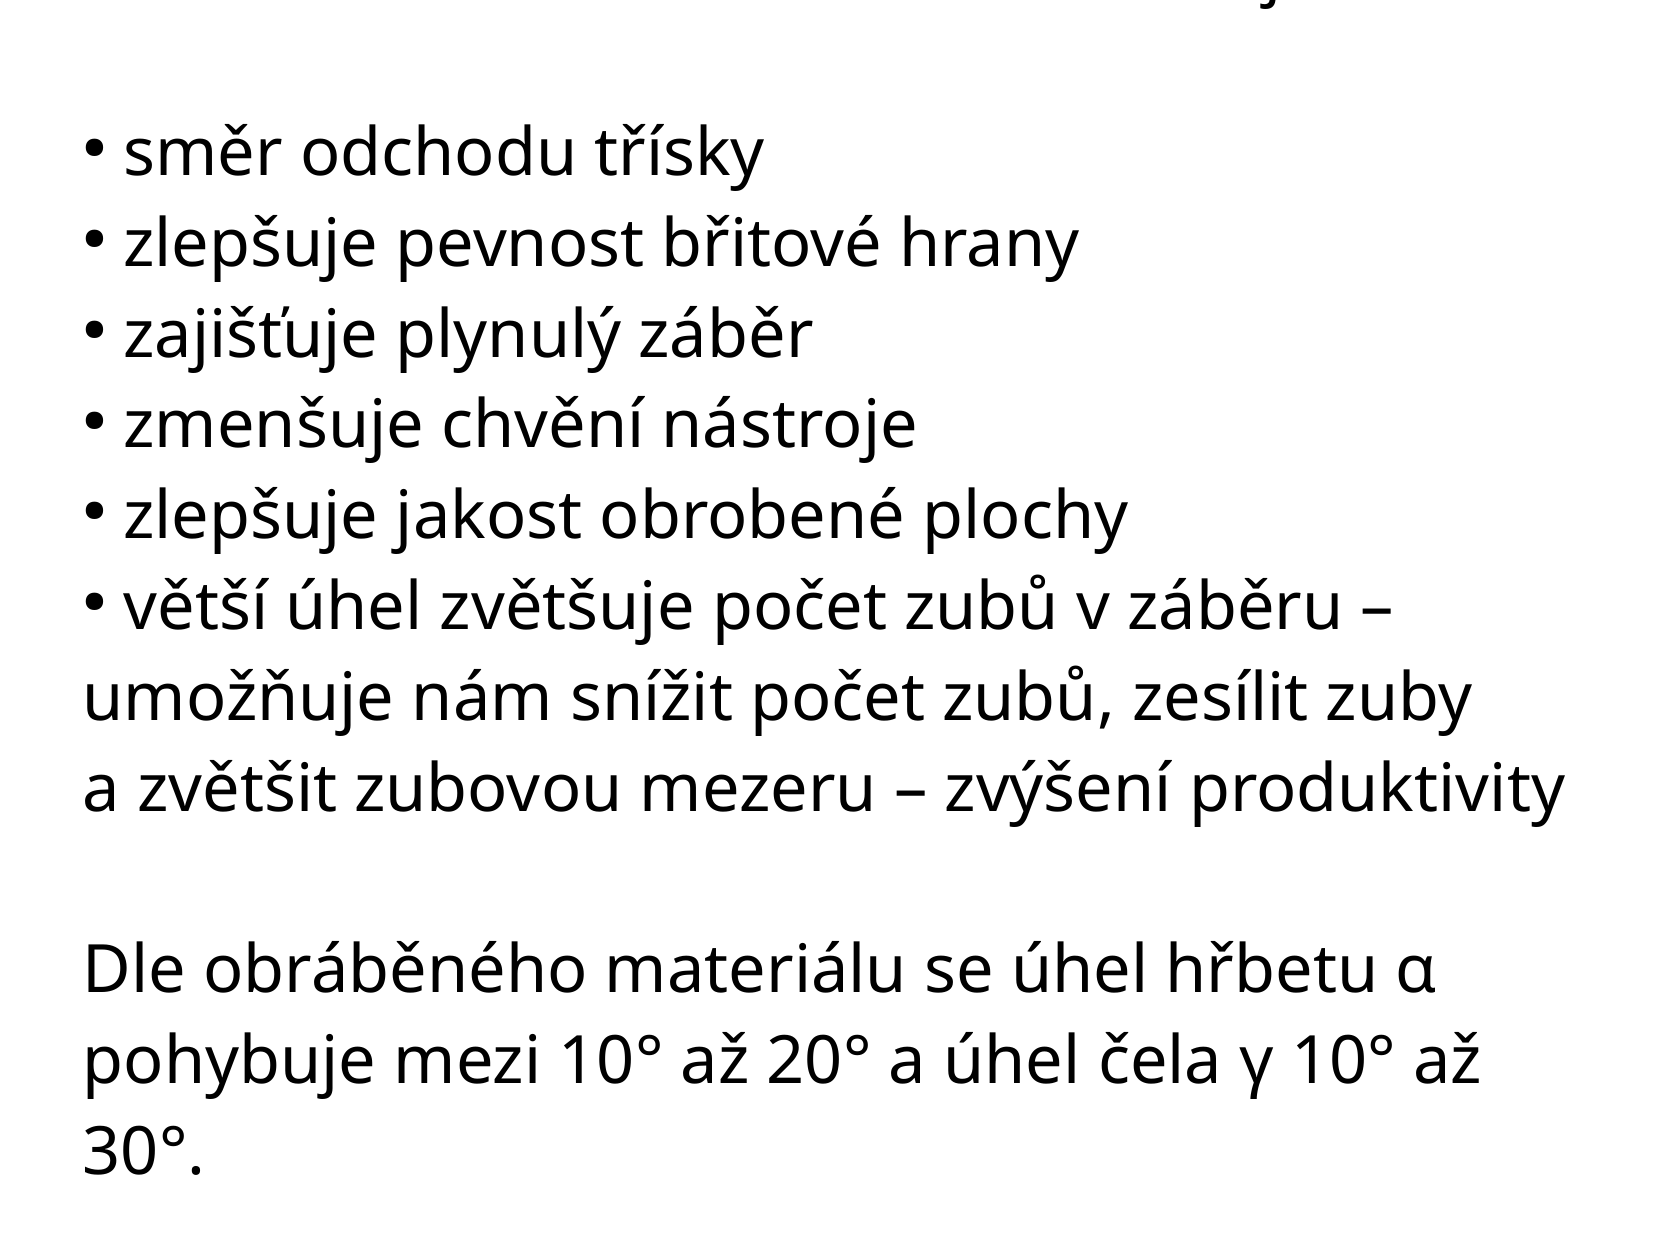

# Úhel sklonu šroubovice ostří λ ovlivňuje:
 směr odchodu třísky
 zlepšuje pevnost břitové hrany
 zajišťuje plynulý záběr
 zmenšuje chvění nástroje
 zlepšuje jakost obrobené plochy
 větší úhel zvětšuje počet zubů v záběru – umožňuje nám snížit počet zubů, zesílit zuby
a zvětšit zubovou mezeru – zvýšení produktivity
Dle obráběného materiálu se úhel hřbetu α pohybuje mezi 10° až 20° a úhel čela γ 10° až 30°.